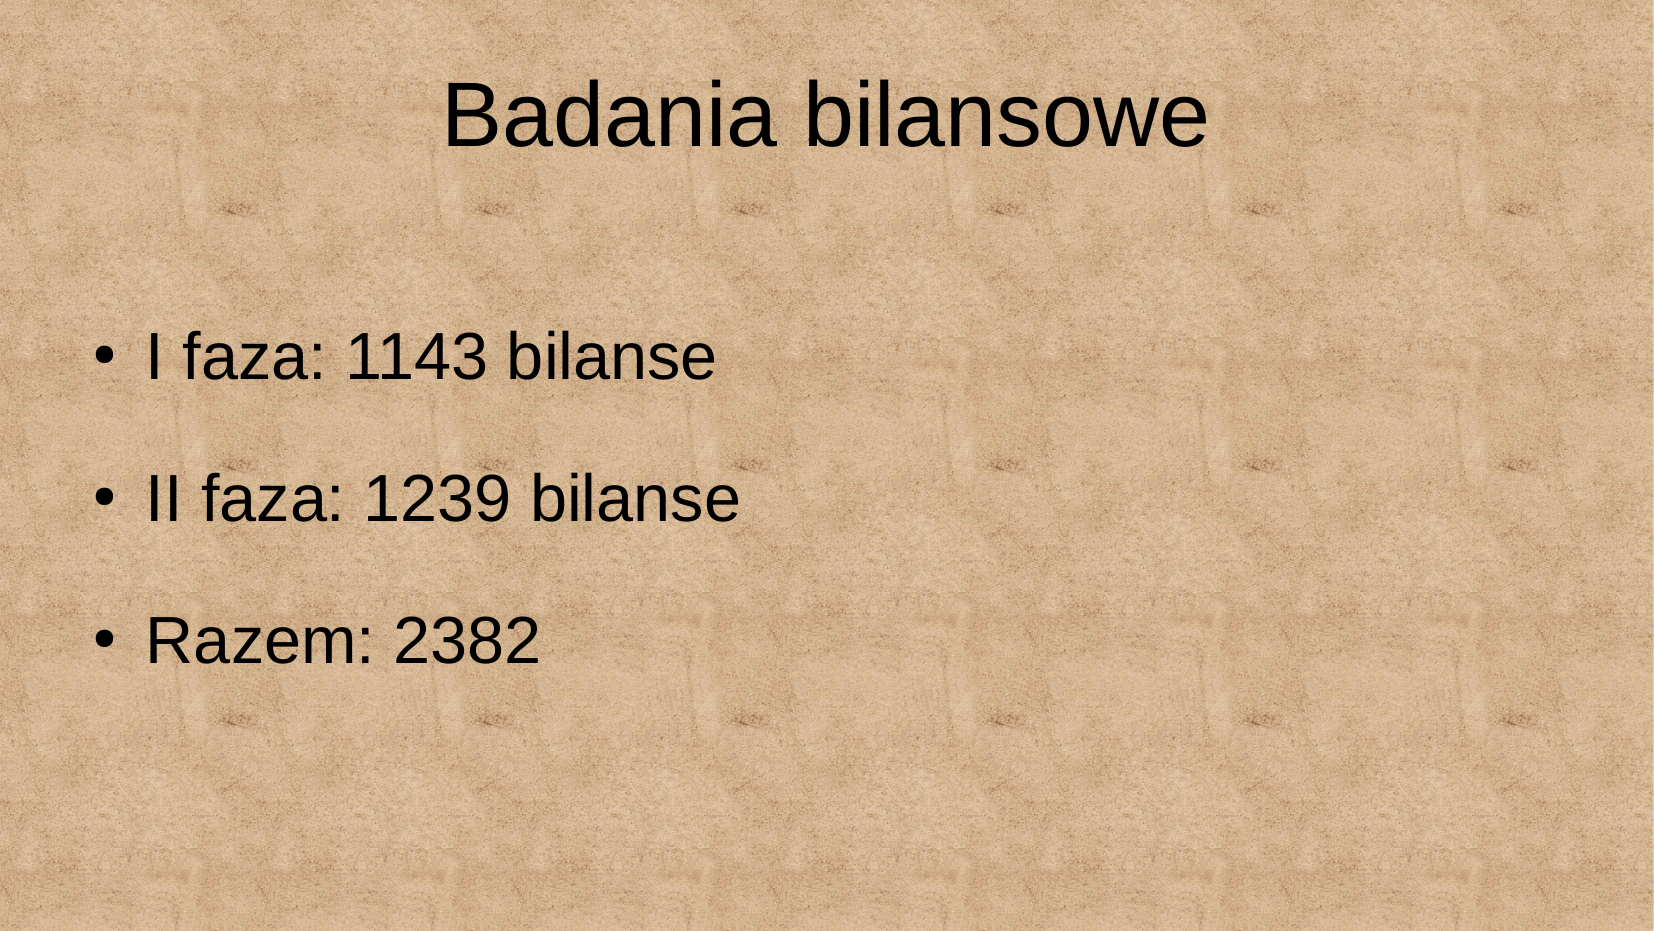

# Badania bilansowe
I faza: 1143 bilanse
II faza: 1239 bilanse
Razem: 2382